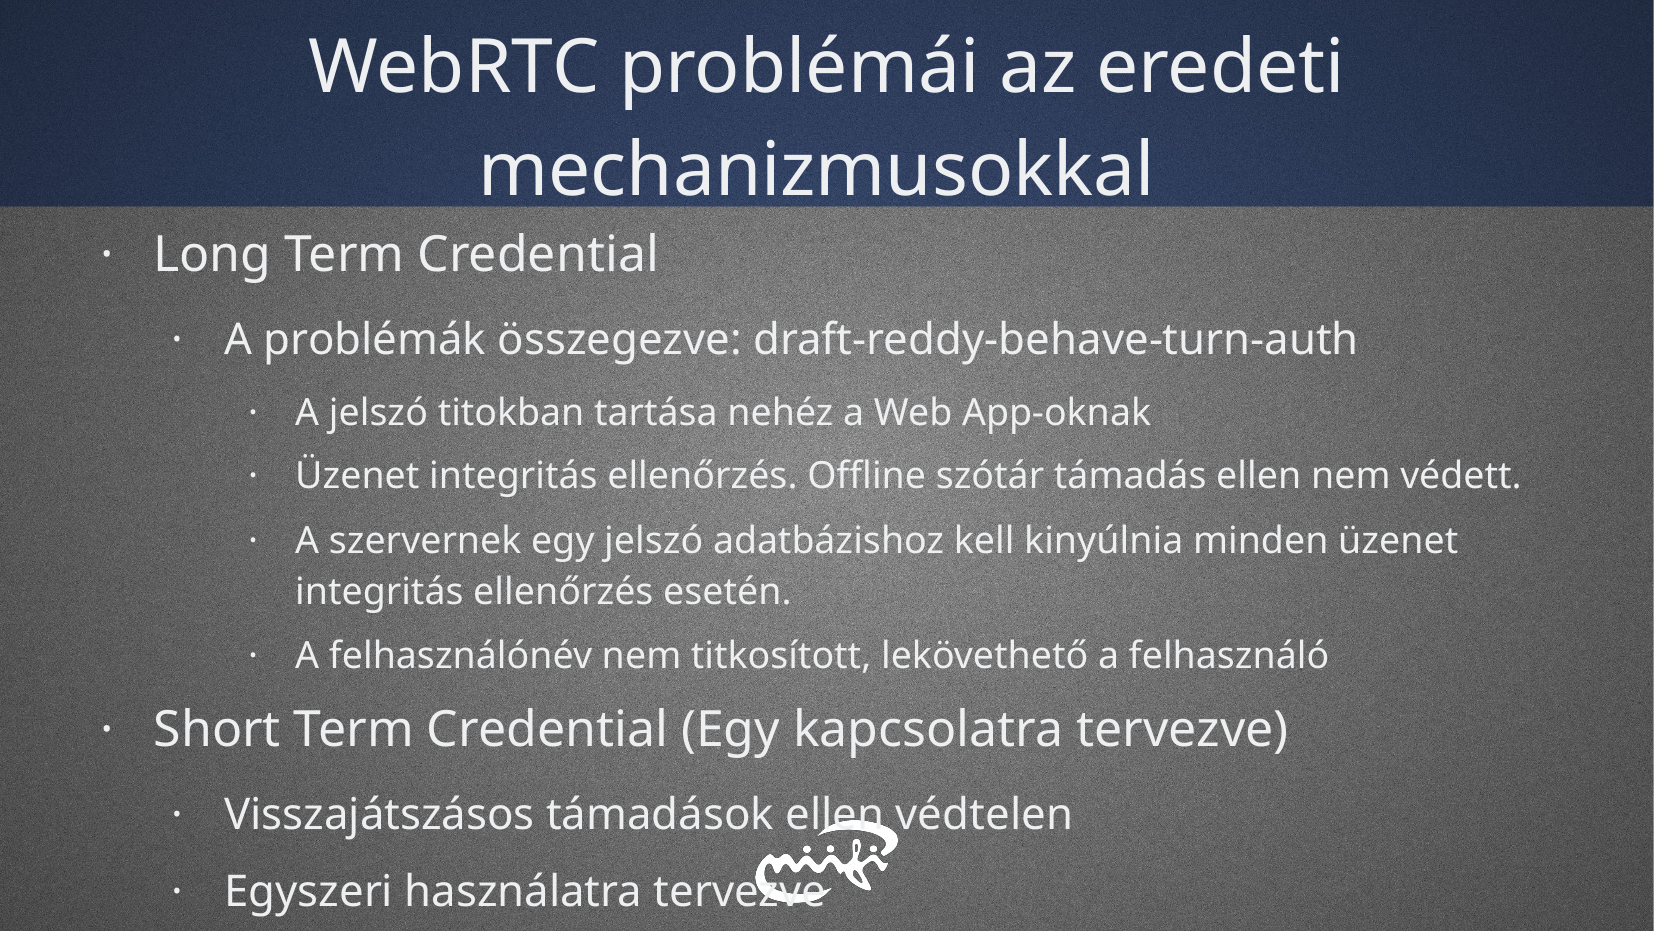

# WebRTC problémái az eredeti mechanizmusokkal
Long Term Credential
A problémák összegezve: draft-reddy-behave-turn-auth
A jelszó titokban tartása nehéz a Web App-oknak
Üzenet integritás ellenőrzés. Offline szótár támadás ellen nem védett.
A szervernek egy jelszó adatbázishoz kell kinyúlnia minden üzenet integritás ellenőrzés esetén.
A felhasználónév nem titkosított, lekövethető a felhasználó
Short Term Credential (Egy kapcsolatra tervezve)
Visszajátszásos támadások ellen védtelen
Egyszeri használatra tervezve